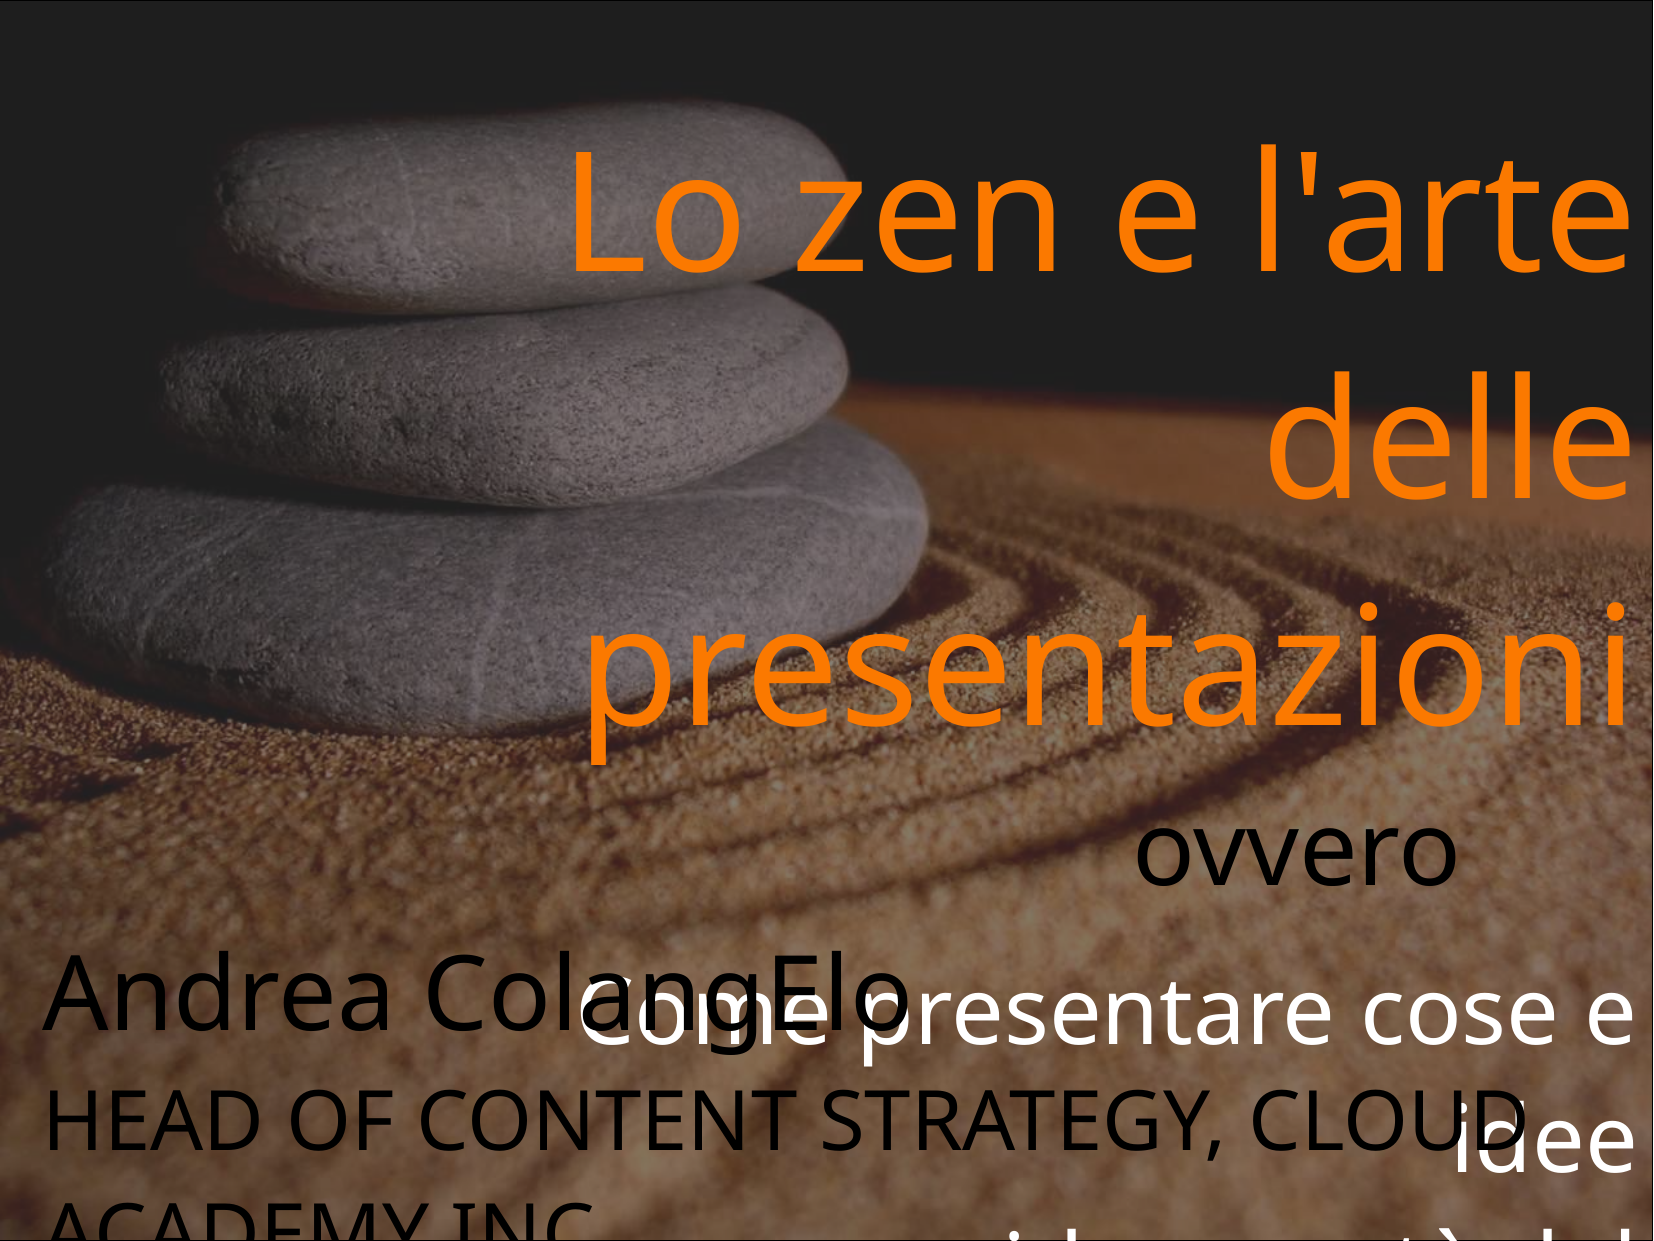

Lo zen e l'arte delle presentazioni
 ovvero
Come presentare cose e idee
senza uccidere metà del pubblico
Andrea ColangElo
HEAD OF CONTENT STRATEGY, CLOUD ACADEMY INC.
Pescara – 2 aprile 2014